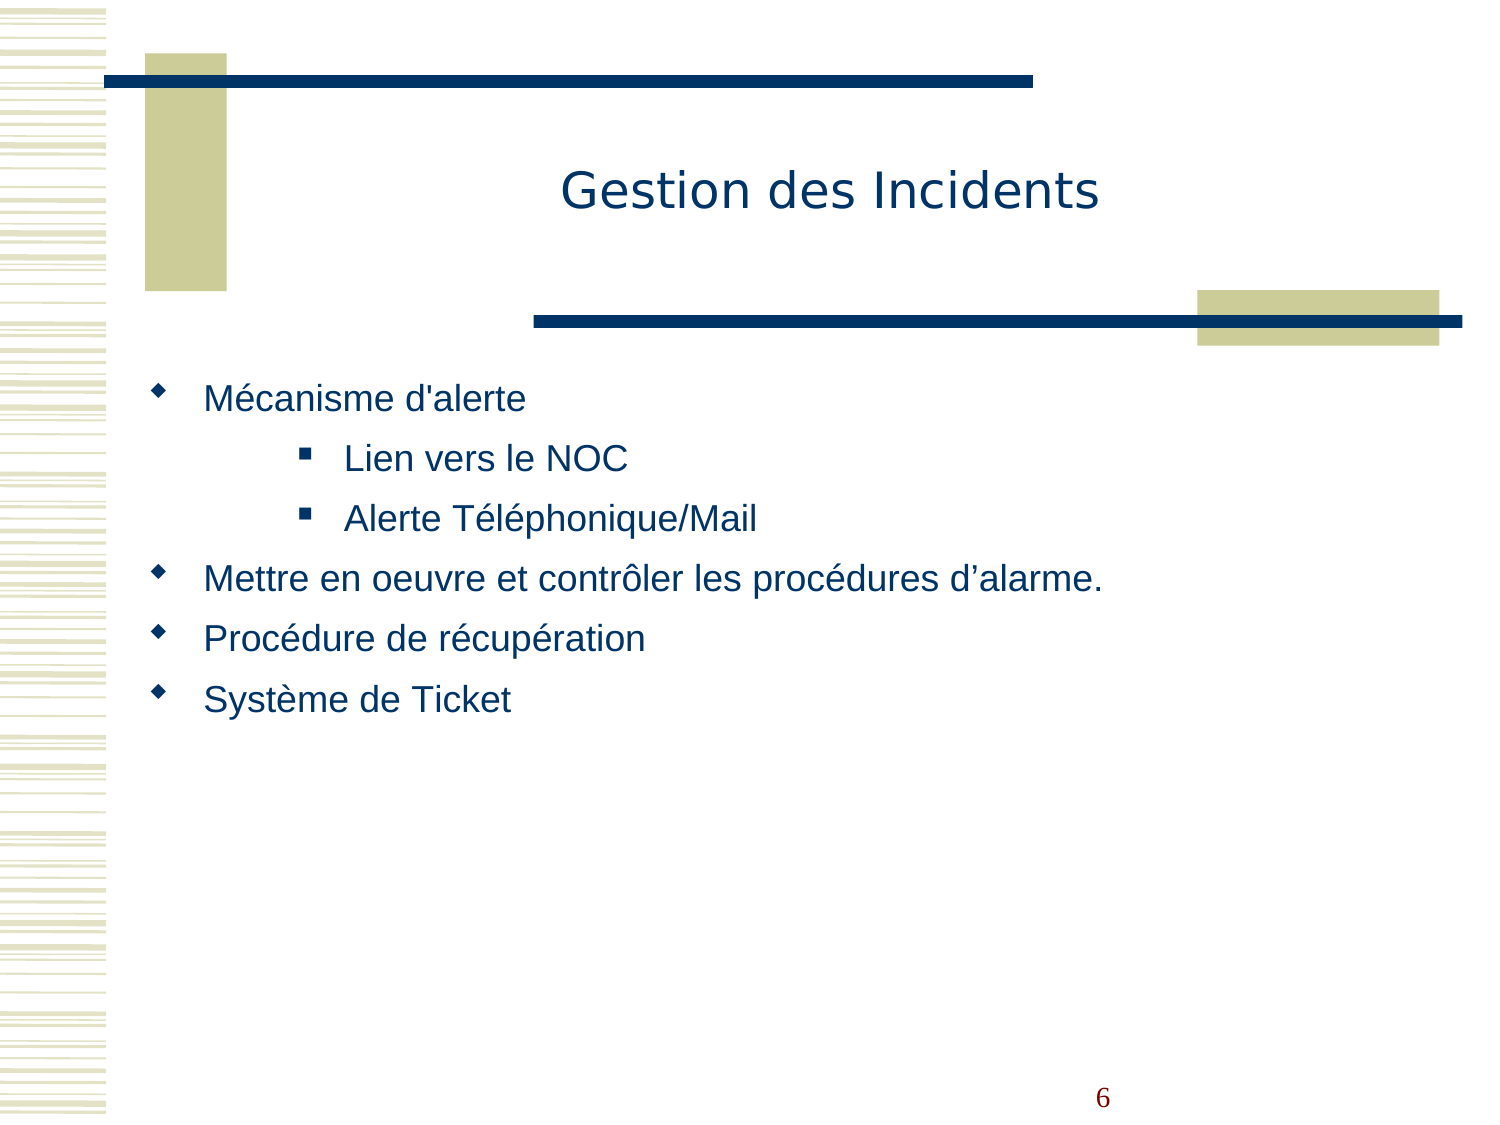

# Gestion des Incidents
Mécanisme d'alerte
Lien vers le NOC
Alerte Téléphonique/Mail
Mettre en oeuvre et contrôler les procédures d’alarme.
Procédure de récupération
Système de Ticket